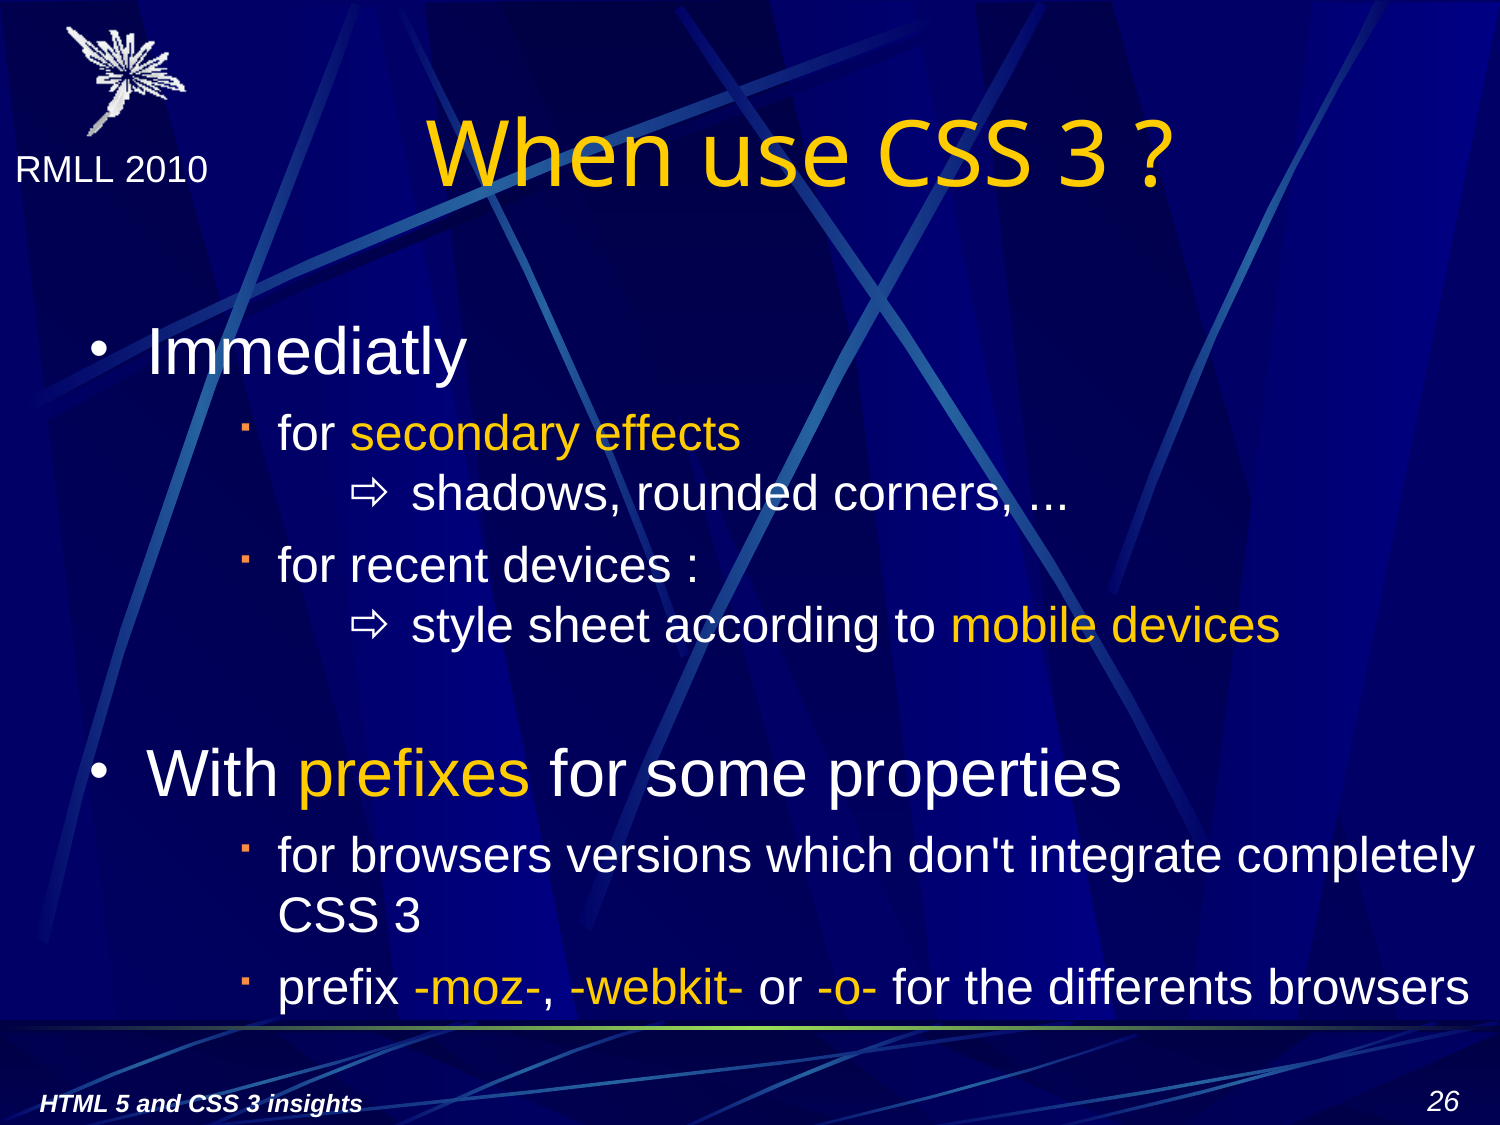

# When use CSS 3 ?
Immediatly
for secondary effects
  shadows, rounded corners, ...
for recent devices :
  style sheet according to mobile devices
With prefixes for some properties
for browsers versions which don't integrate completely CSS 3
prefix -moz-, -webkit- or -o- for the differents browsers